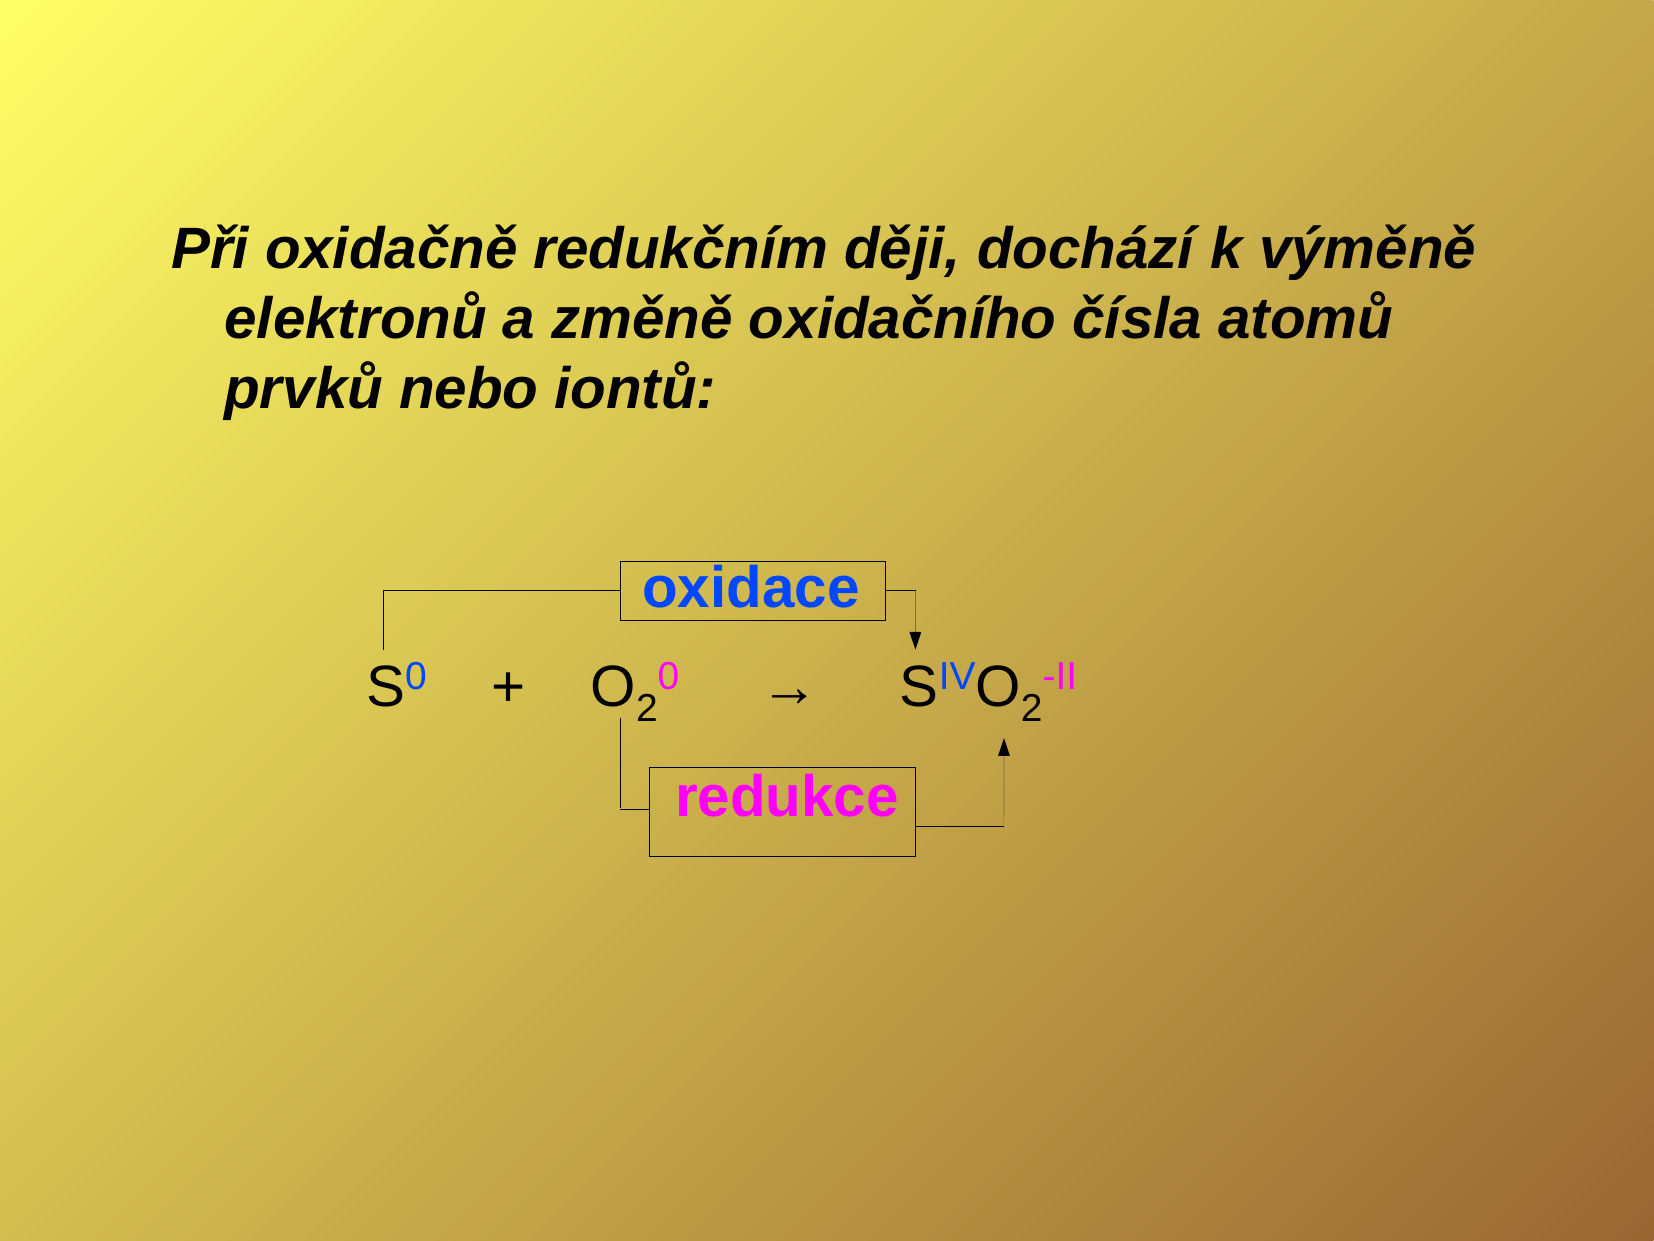

# Při oxidačně redukčním ději, dochází k výměně elektronů a změně oxidačního čísla atomů prvků nebo iontů:
 oxidace
 S0 + O20 → SIVO2-II
 redukce